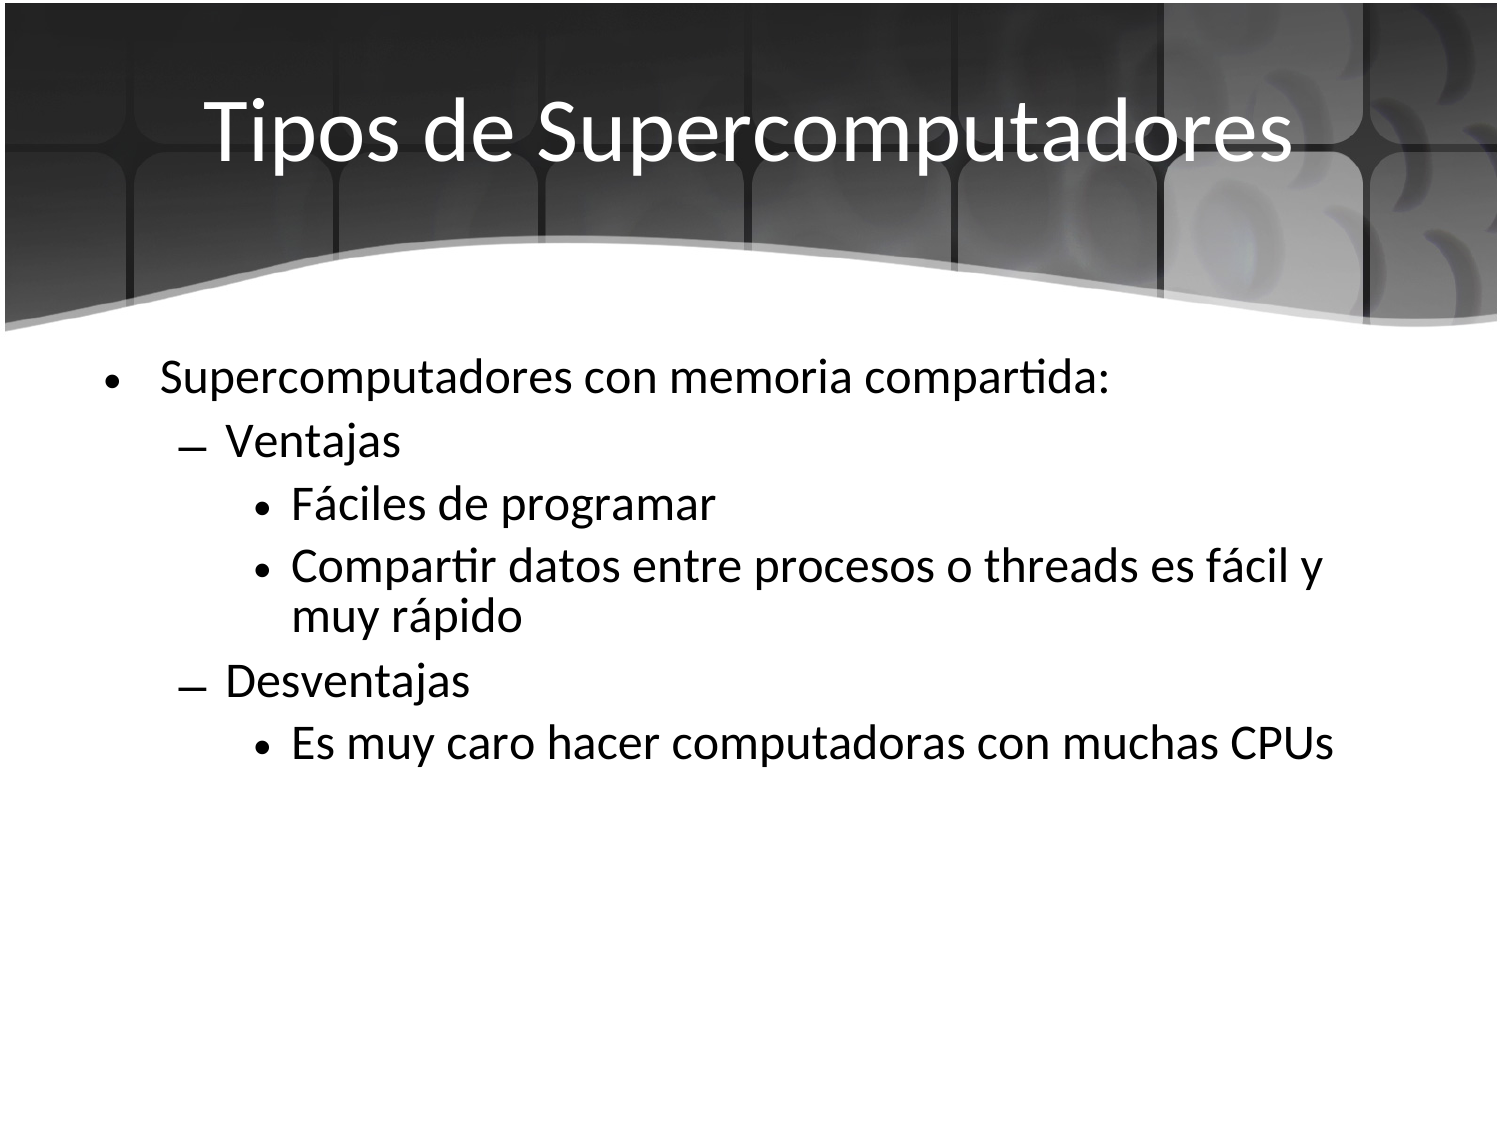

# Tipos de Supercomputadores
Supercomputadores con memoria compartida:
Ventajas
Fáciles de programar
Compartir datos entre procesos o threads es fácil y muy rápido
Desventajas
Es muy caro hacer computadoras con muchas CPUs